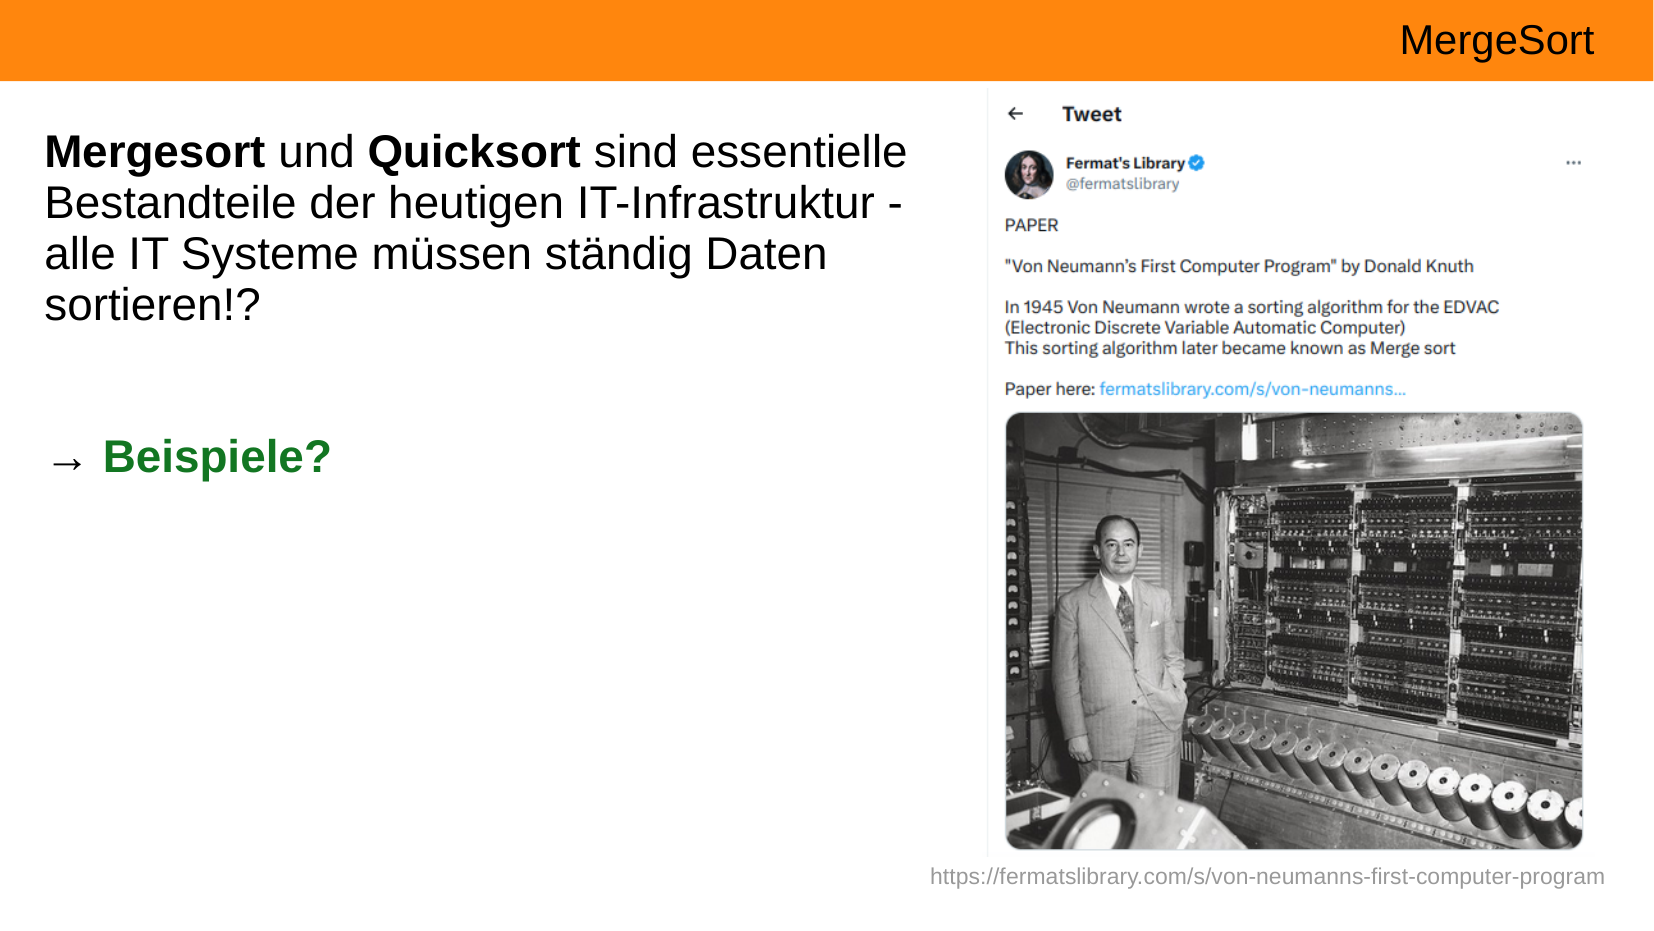

# MergeSort
Mergesort und Quicksort sind essentielle Bestandteile der heutigen IT-Infrastruktur - alle IT Systeme müssen ständig Daten sortieren!?
→ Beispiele?
https://fermatslibrary.com/s/von-neumanns-first-computer-program